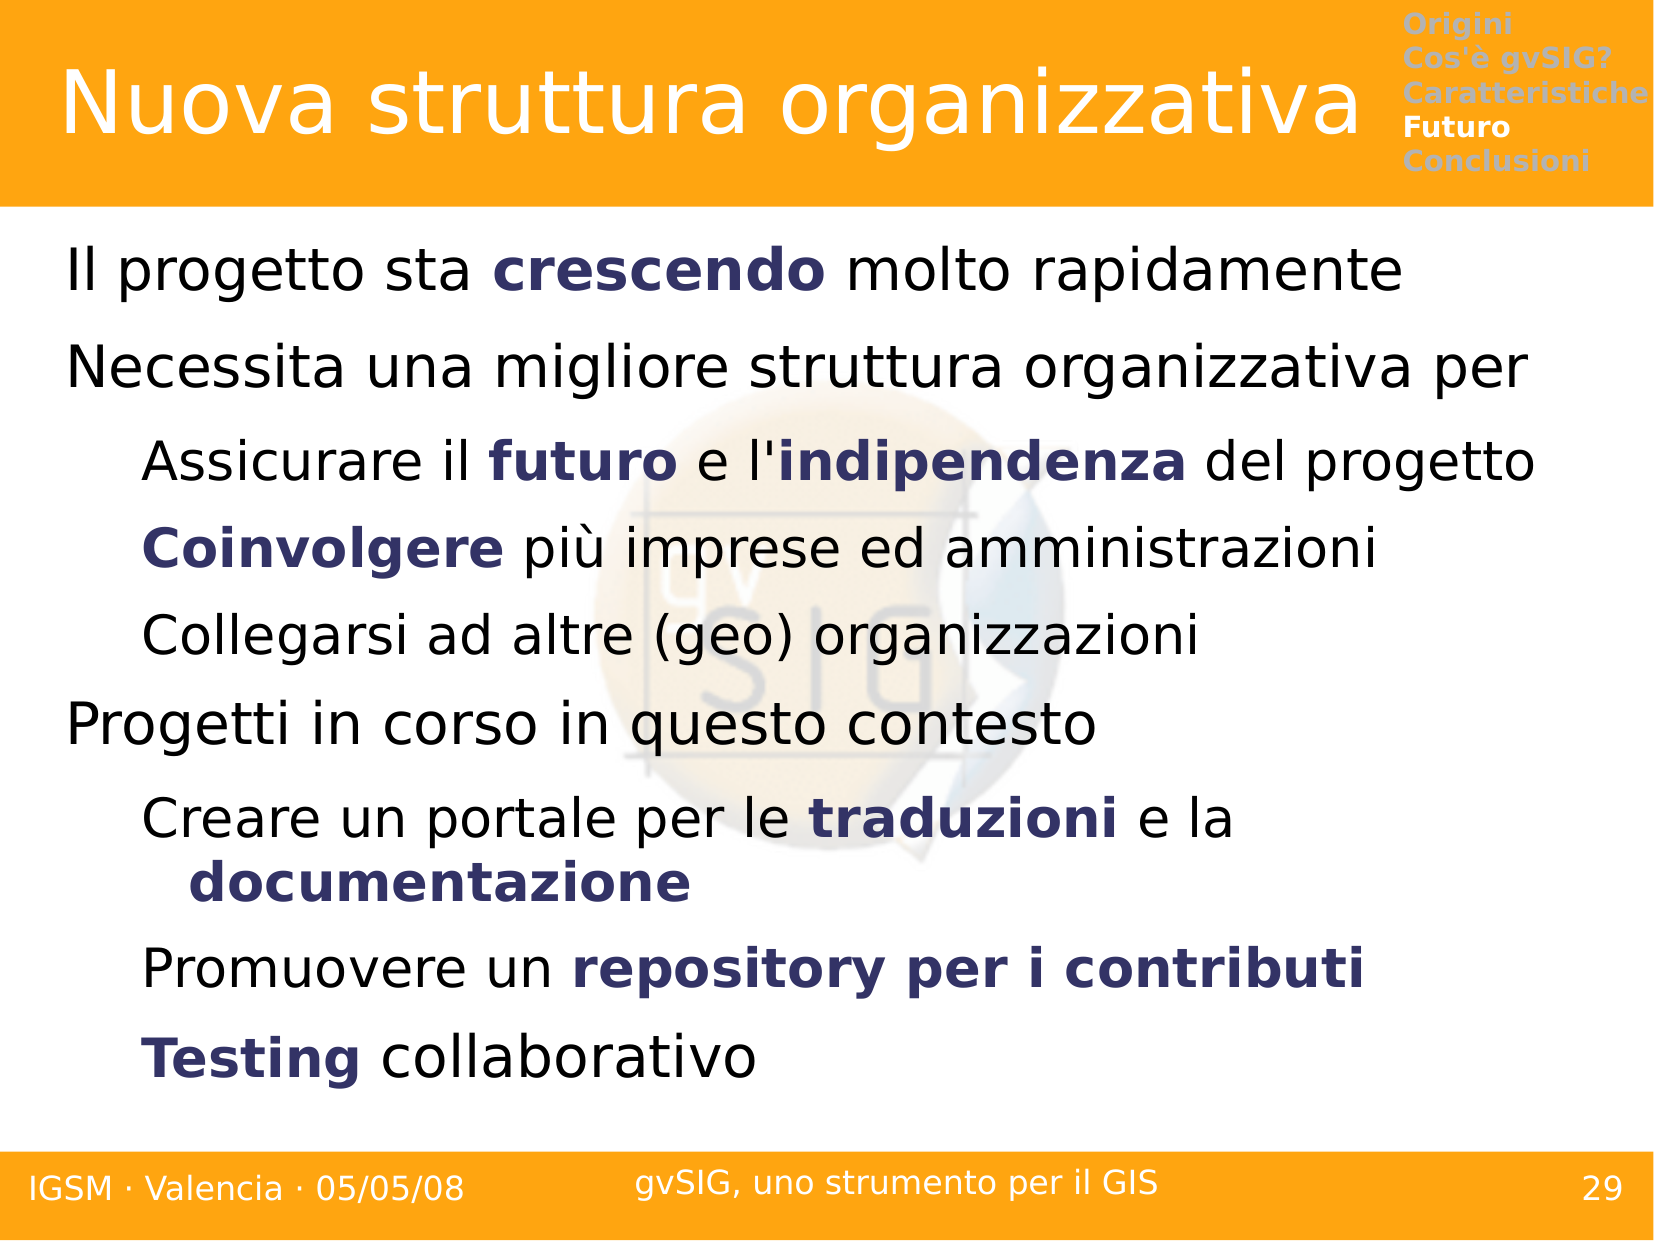

Origini
Cos'è gvSIG?
Caratteristiche
Futuro
Conclusioni
# Nuova struttura organizzativa
Il progetto sta crescendo molto rapidamente
Necessita una migliore struttura organizzativa per
Assicurare il futuro e l'indipendenza del progetto
Coinvolgere più imprese ed amministrazioni
Collegarsi ad altre (geo) organizzazioni
Progetti in corso in questo contesto
Creare un portale per le traduzioni e la documentazione
Promuovere un repository per i contributi
Testing collaborativo
gvSIG, uno strumento per il GIS
IGSM · Valencia · 05/05/08
29